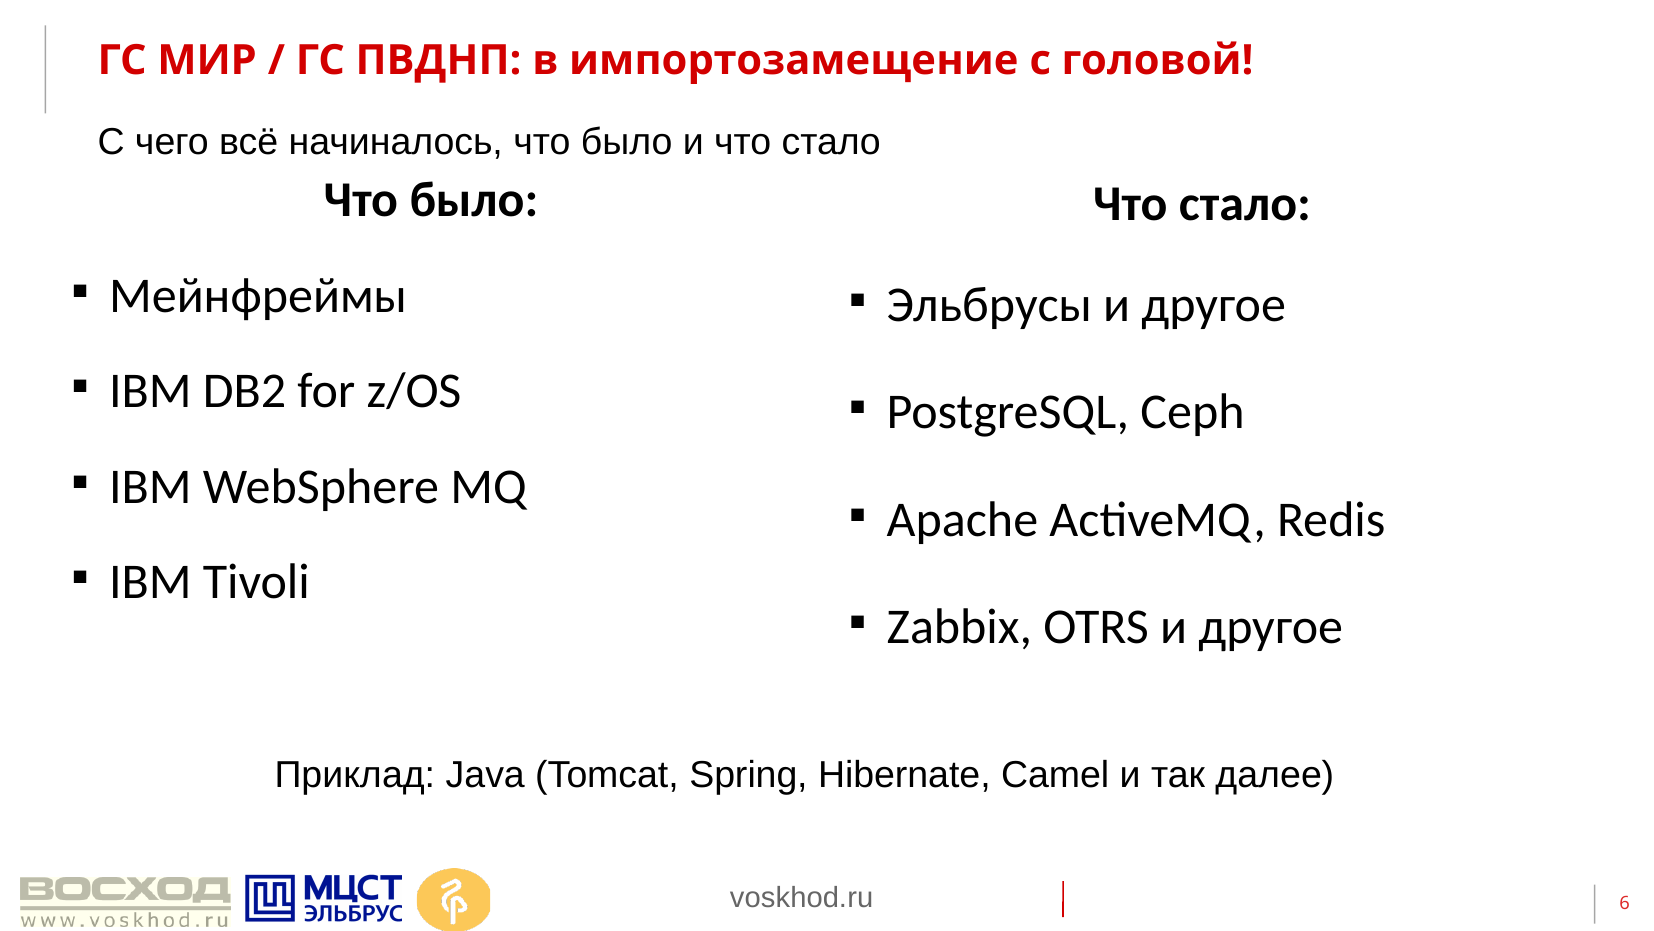

# ГС МИР / ГС ПВДНП: в импортозамещение с головой!
С чего всё начиналось, что было и что стало
Что было:
Мейнфреймы
IBM DB2 for z/OS
IBM WebSphere MQ
IBM Tivoli
Что стало:
Эльбрусы и другое
PostgreSQL, Ceph
Apache ActiveMQ, Redis
Zabbix, OTRS и другое
Приклад: Java (Tomcat, Spring, Hibernate, Camel и так далее)
6